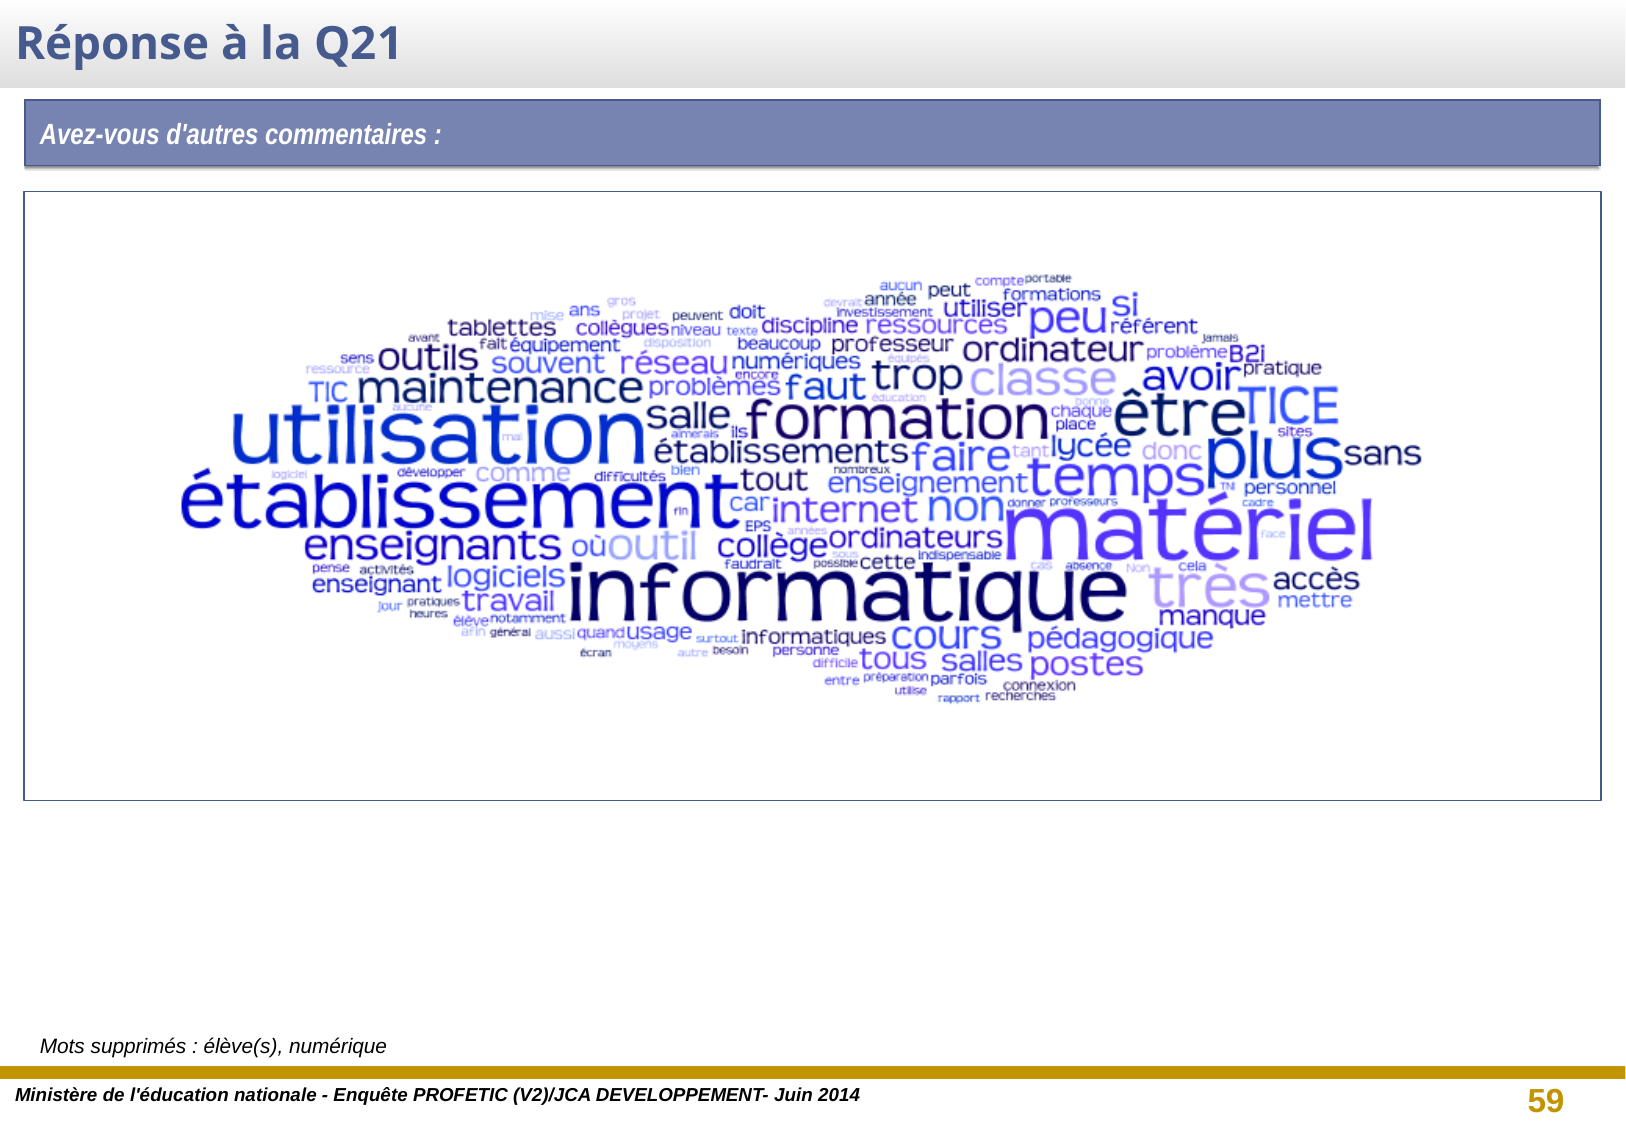

# Réponse à la Q21
Avez-vous d'autres commentaires :
Mots supprimés : élève(s), numérique
Ministère de l'éducation nationale - Enquête PROFETIC (V2)/JCA DEVELOPPEMENT- Juin 2014